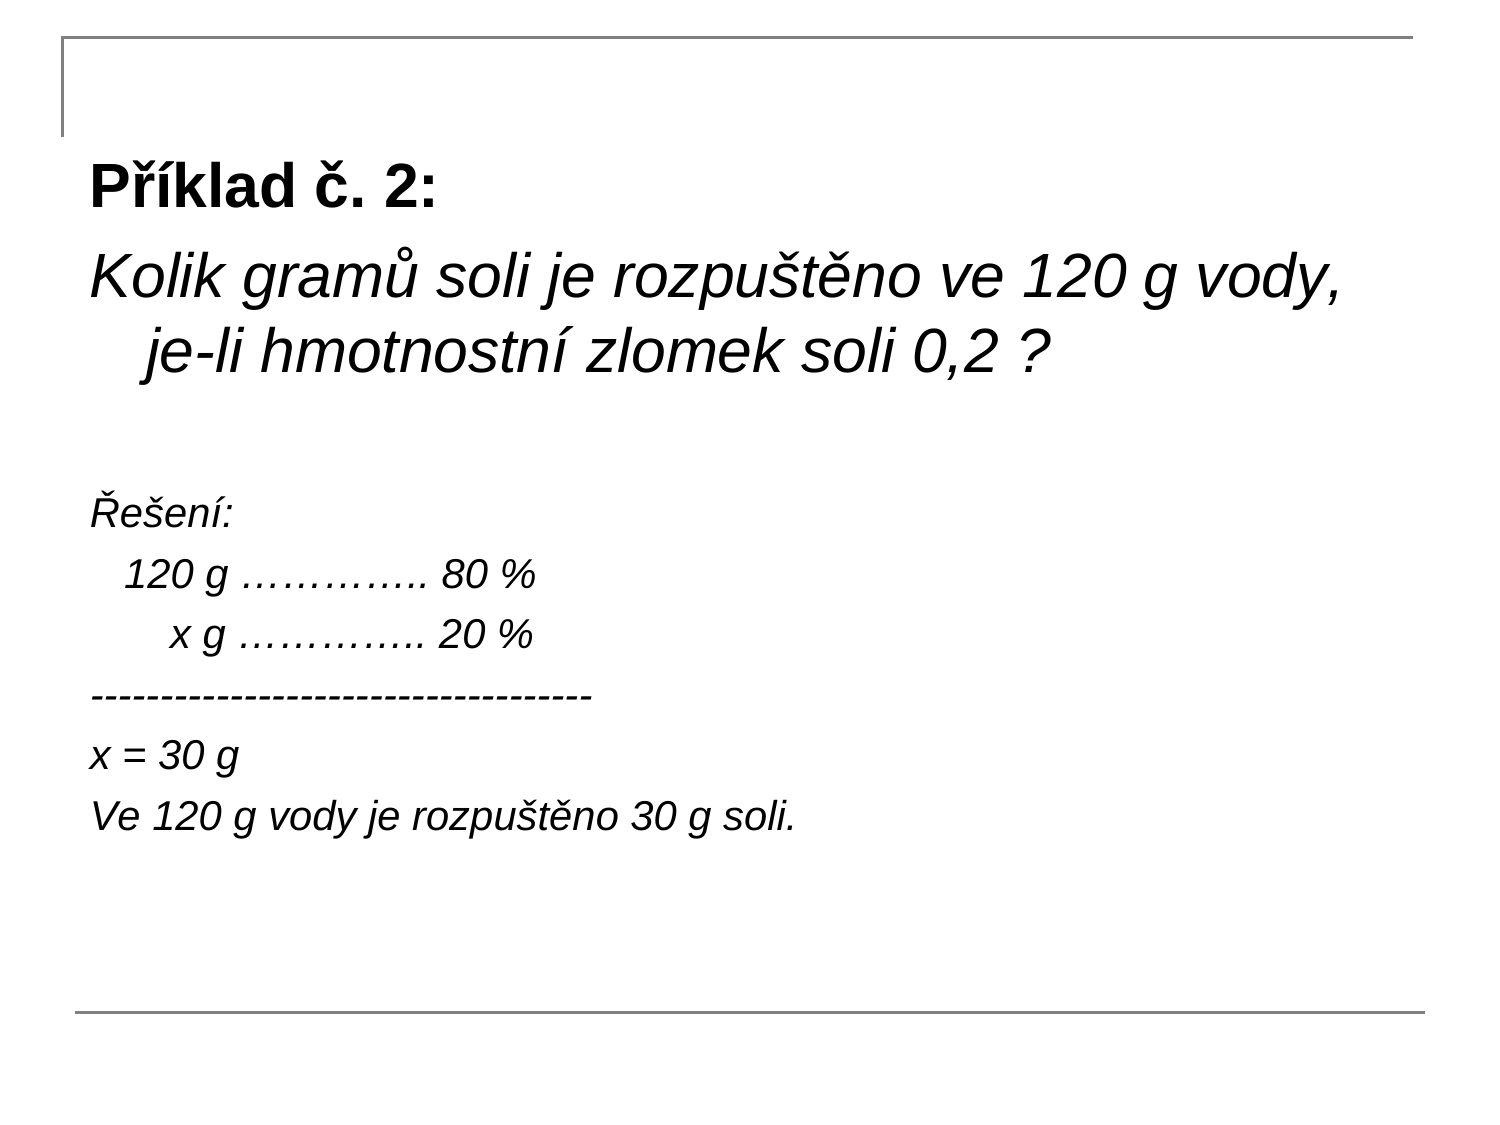

#
Příklad č. 2:
Kolik gramů soli je rozpuštěno ve 120 g vody, je-li hmotnostní zlomek soli 0,2 ?
Řešení:
 120 g ………….. 80 %
 x g ………….. 20 %
------------------------------------
x = 30 g
Ve 120 g vody je rozpuštěno 30 g soli.